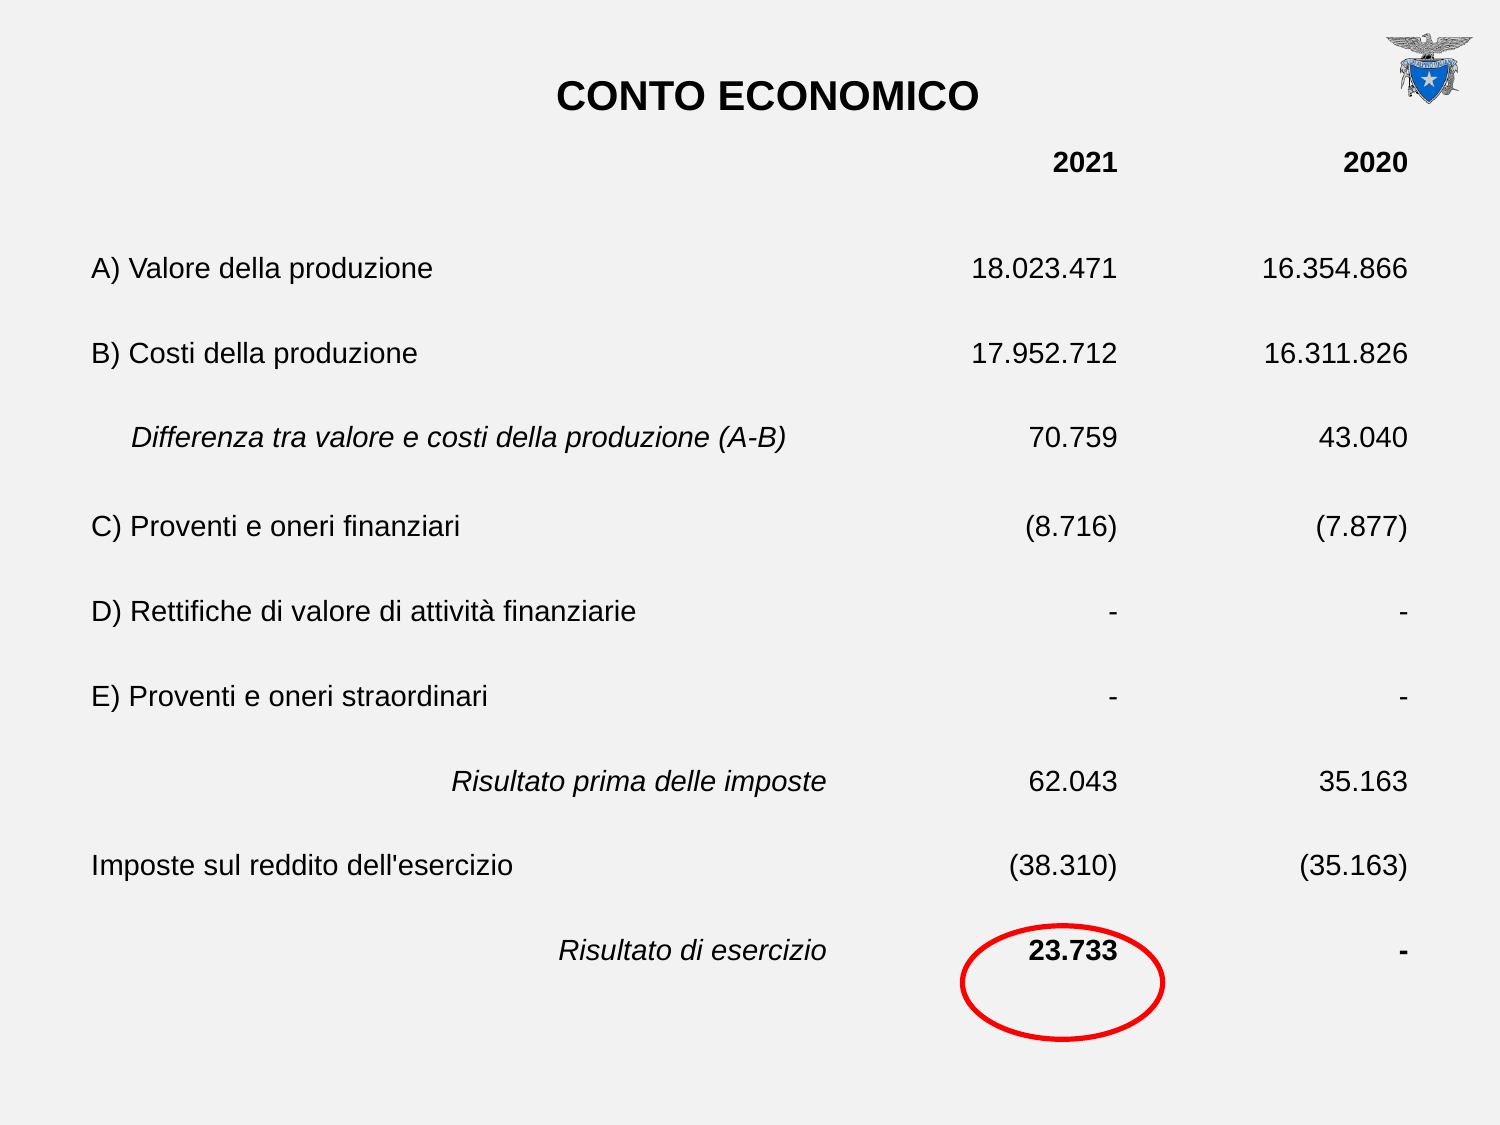

CONTO ECONOMICO
| | 2021 | 2020 |
| --- | --- | --- |
| A) Valore della produzione | 18.023.471 | 16.354.866 |
| B) Costi della produzione | 17.952.712 | 16.311.826 |
| Differenza tra valore e costi della produzione (A-B) | 70.759 | 43.040 |
| C) Proventi e oneri finanziari | (8.716) | (7.877) |
| D) Rettifiche di valore di attività finanziarie | - | - |
| E) Proventi e oneri straordinari | - | - |
| Risultato prima delle imposte | 62.043 | 35.163 |
| Imposte sul reddito dell'esercizio | (38.310) | (35.163) |
| Risultato di esercizio | 23.733 | - |